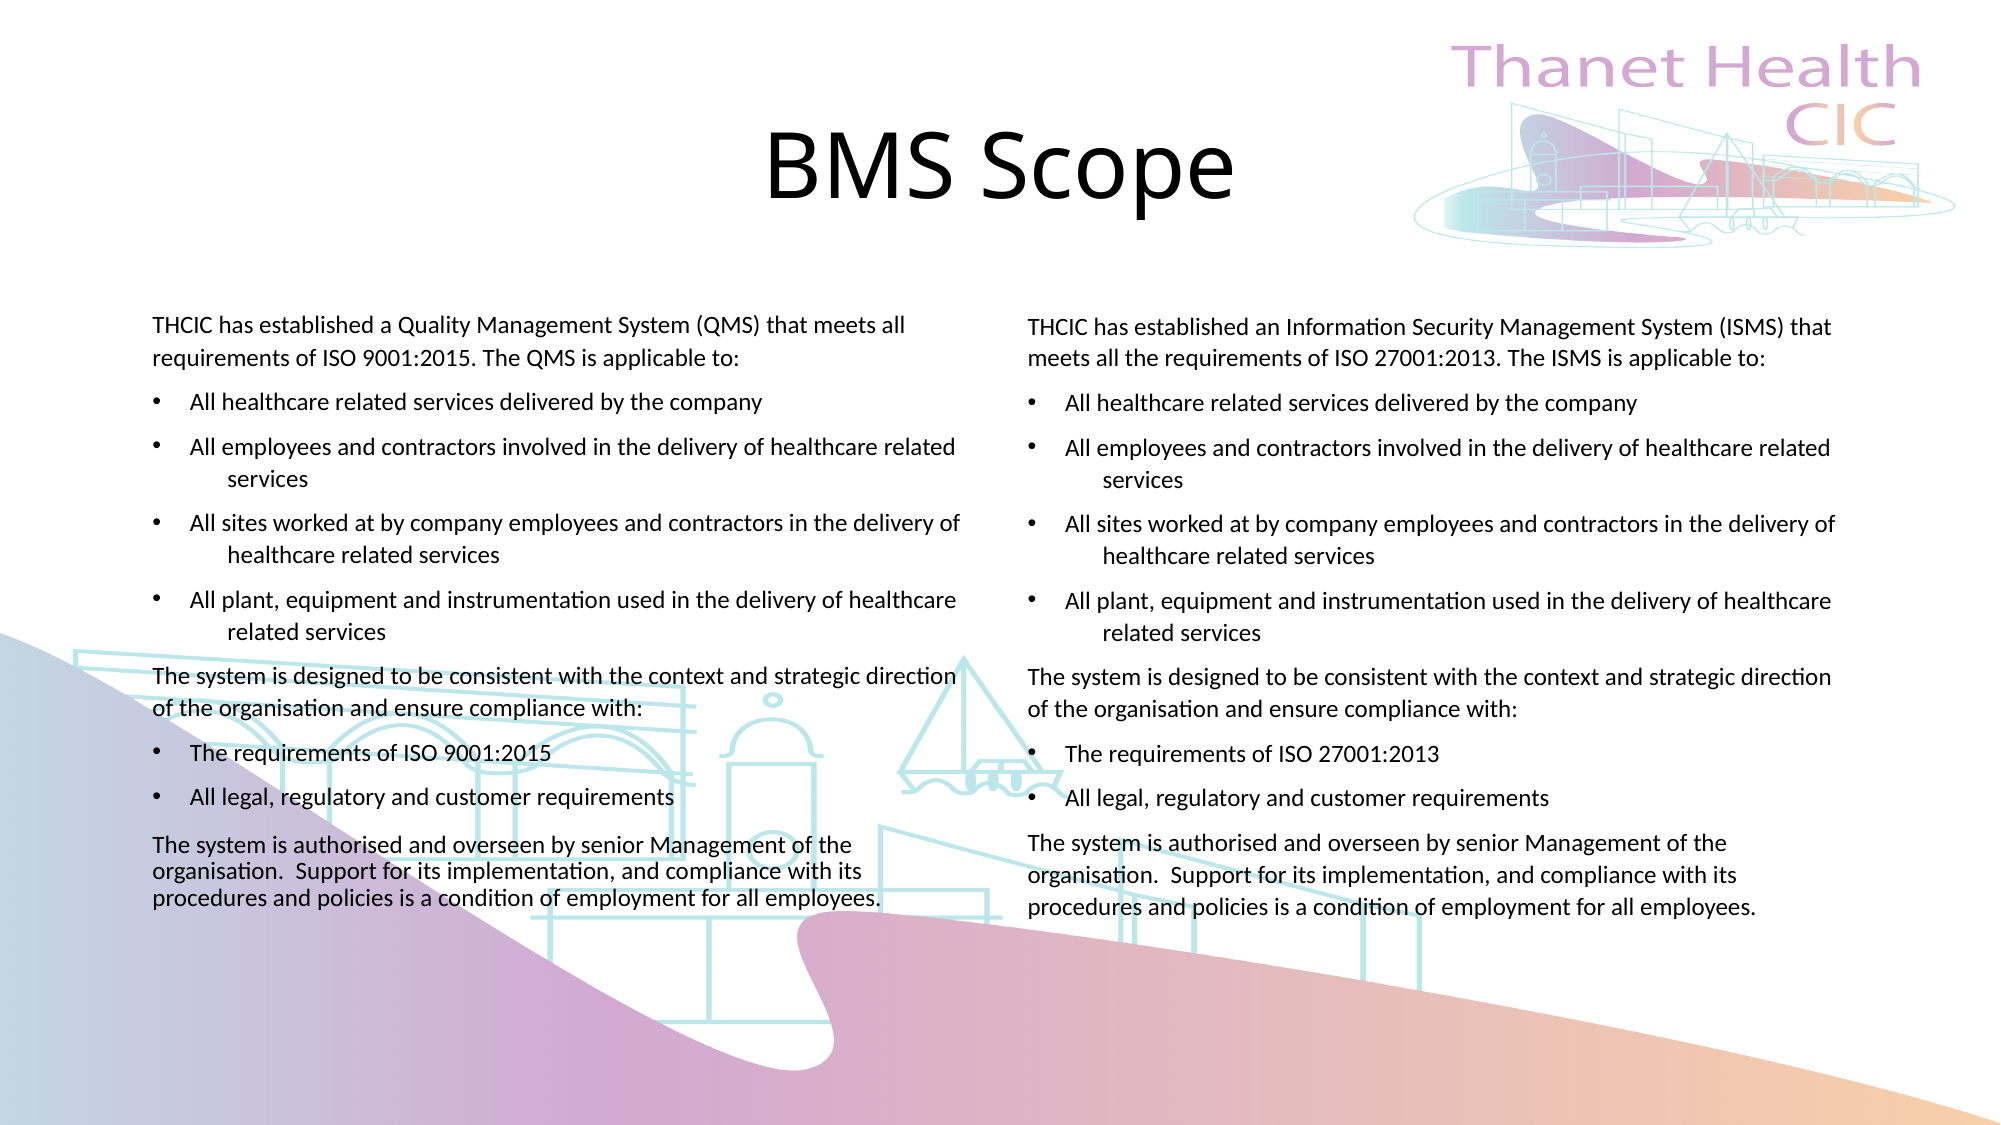

# BMS Scope
THCIC has established a Quality Management System (QMS) that meets all requirements of ISO 9001:2015. The QMS is applicable to:
All healthcare related services delivered by the company
All employees and contractors involved in the delivery of healthcare related services
All sites worked at by company employees and contractors in the delivery of healthcare related services
All plant, equipment and instrumentation used in the delivery of healthcare related services
The system is designed to be consistent with the context and strategic direction of the organisation and ensure compliance with:
The requirements of ISO 9001:2015
All legal, regulatory and customer requirements
The system is authorised and overseen by senior Management of the organisation. Support for its implementation, and compliance with its procedures and policies is a condition of employment for all employees.
THCIC has established an Information Security Management System (ISMS) that meets all the requirements of ISO 27001:2013. The ISMS is applicable to:
All healthcare related services delivered by the company
All employees and contractors involved in the delivery of healthcare related services
All sites worked at by company employees and contractors in the delivery of healthcare related services
All plant, equipment and instrumentation used in the delivery of healthcare related services
The system is designed to be consistent with the context and strategic direction of the organisation and ensure compliance with:
The requirements of ISO 27001:2013
All legal, regulatory and customer requirements
The system is authorised and overseen by senior Management of the organisation. Support for its implementation, and compliance with its procedures and policies is a condition of employment for all employees.